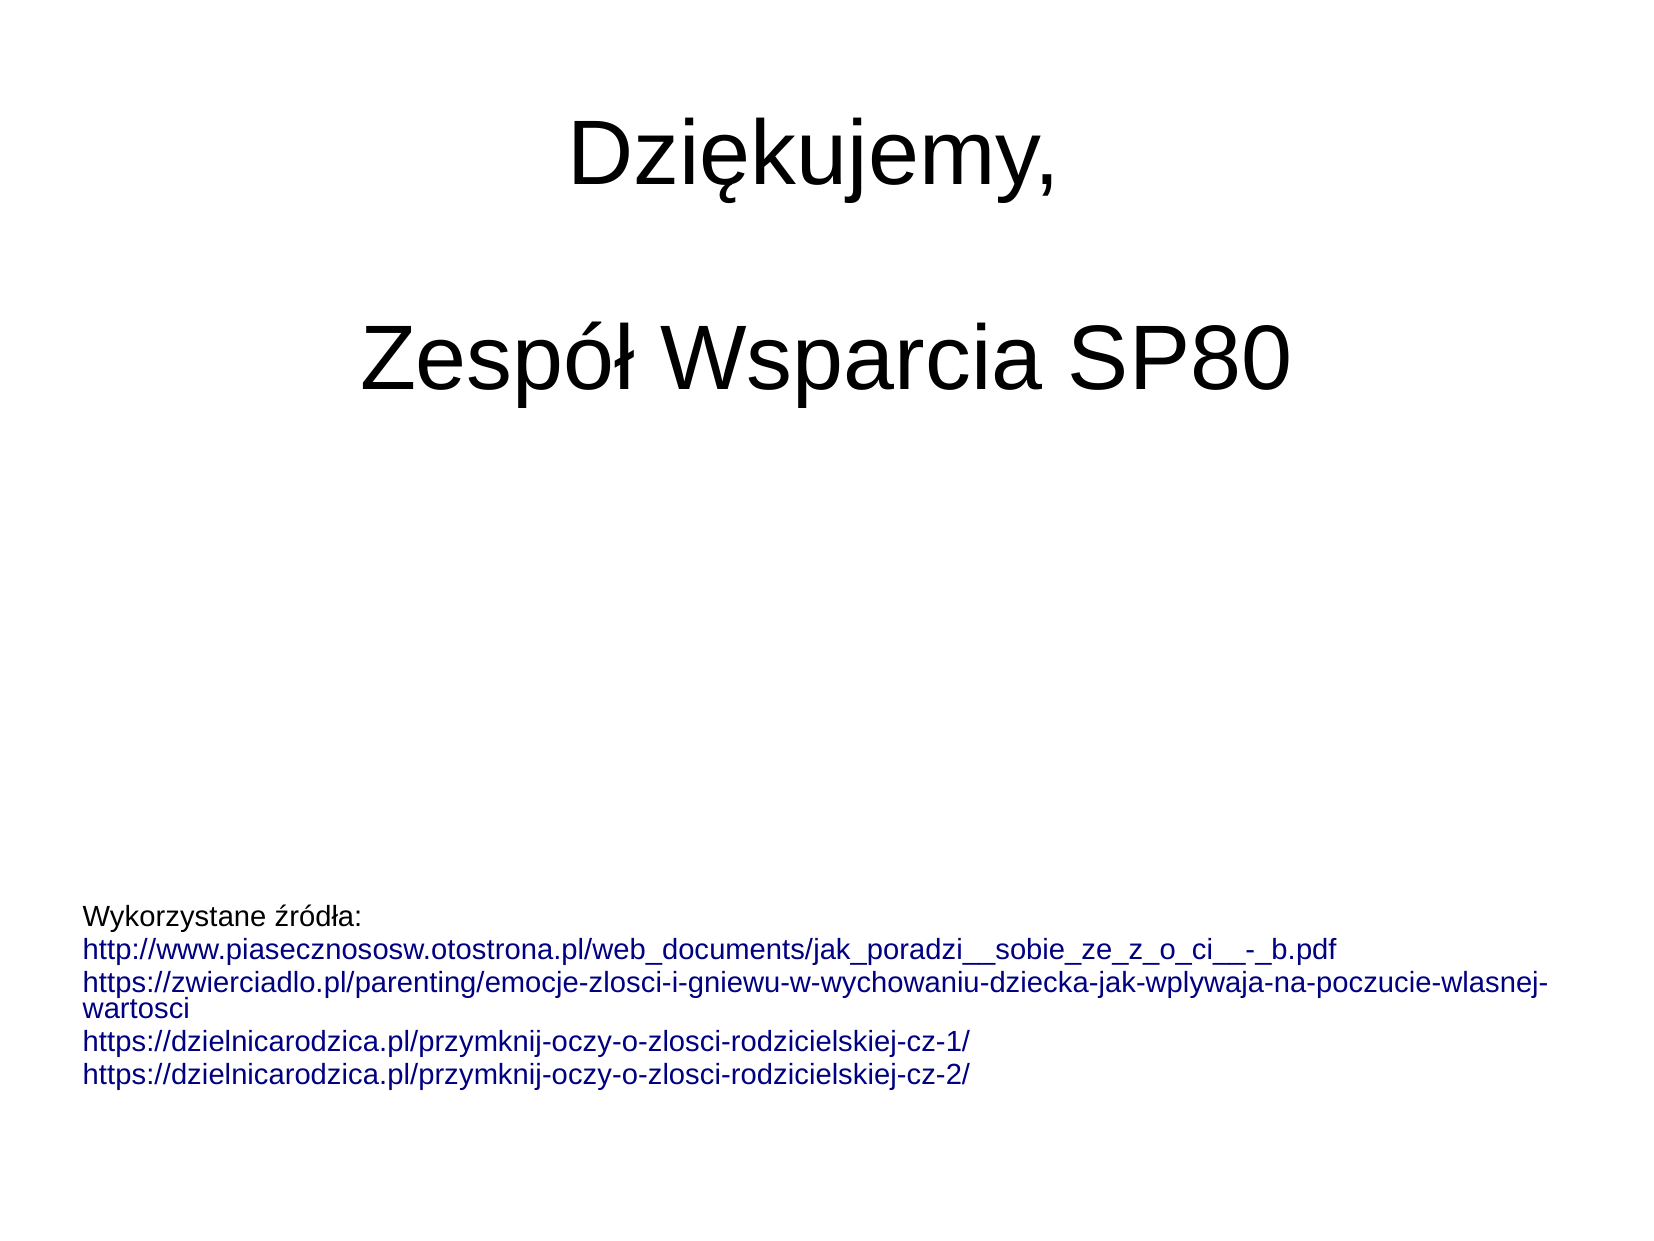

# Dziękujemy, Zespół Wsparcia SP80
Wykorzystane źródła:
http://www.piasecznososw.otostrona.pl/web_documents/jak_poradzi__sobie_ze_z_o_ci__-_b.pdf
https://zwierciadlo.pl/parenting/emocje-zlosci-i-gniewu-w-wychowaniu-dziecka-jak-wplywaja-na-poczucie-wlasnej-wartosci
https://dzielnicarodzica.pl/przymknij-oczy-o-zlosci-rodzicielskiej-cz-1/
https://dzielnicarodzica.pl/przymknij-oczy-o-zlosci-rodzicielskiej-cz-2/